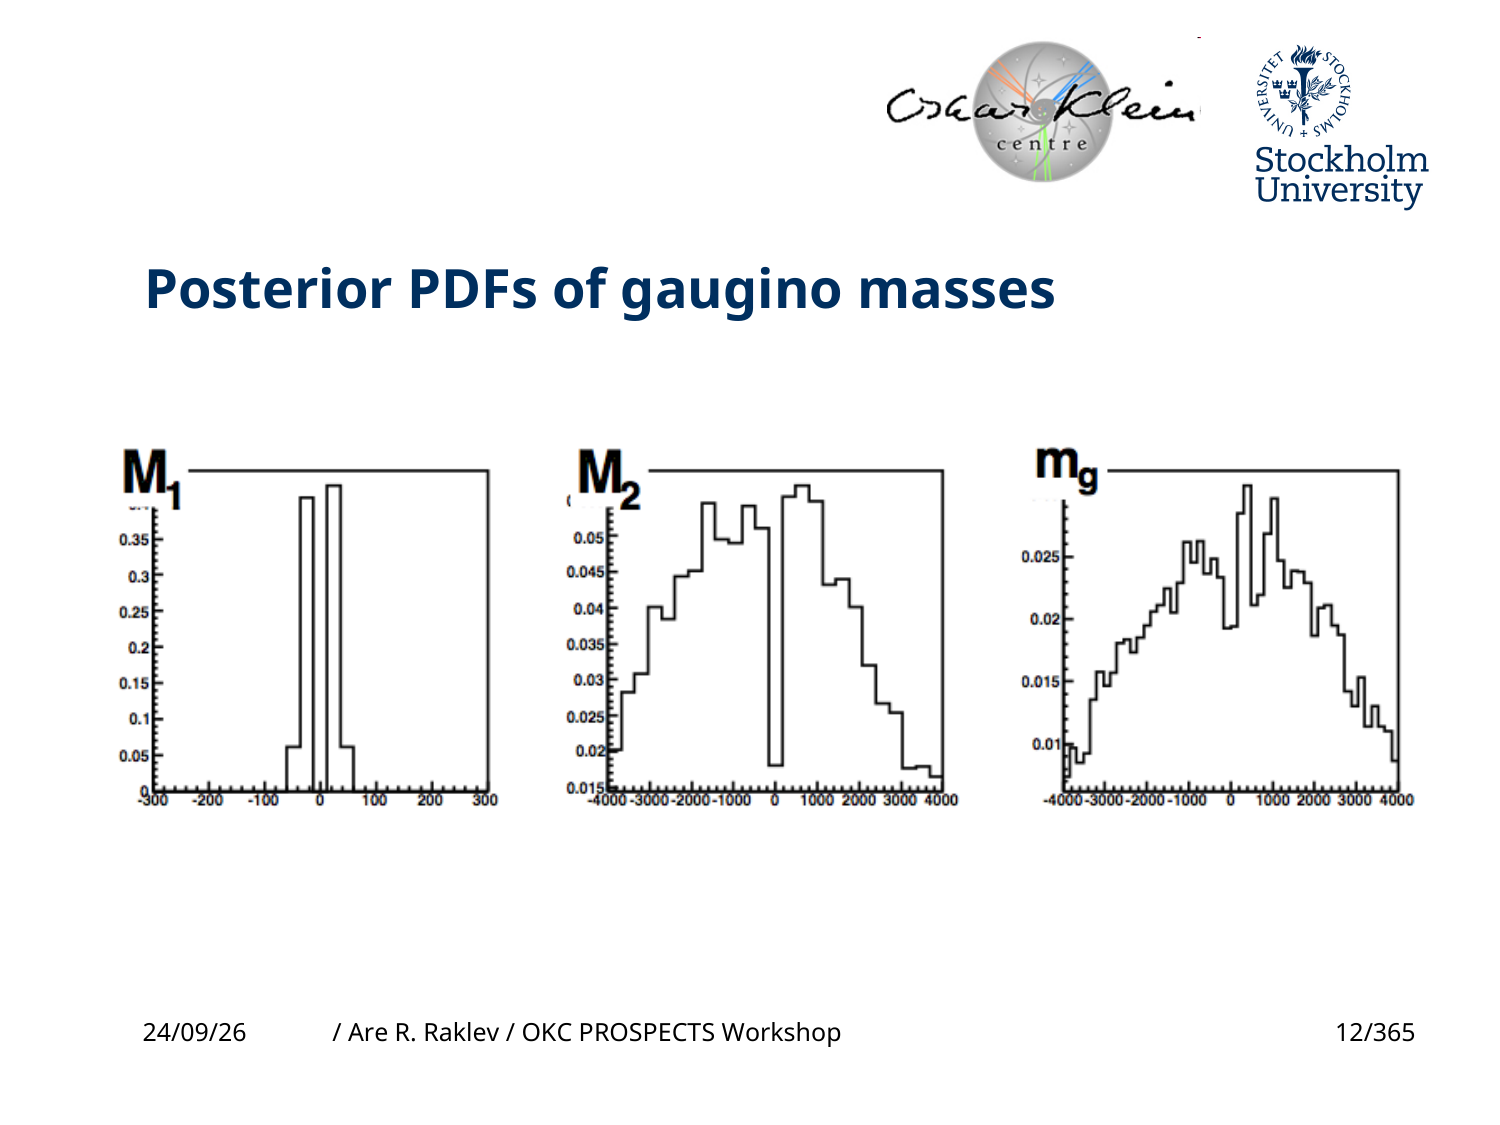

# Posterior PDFs of gaugino masses
08/12/09
Are R. Raklev / OKC PROSPECTS Workshop
12